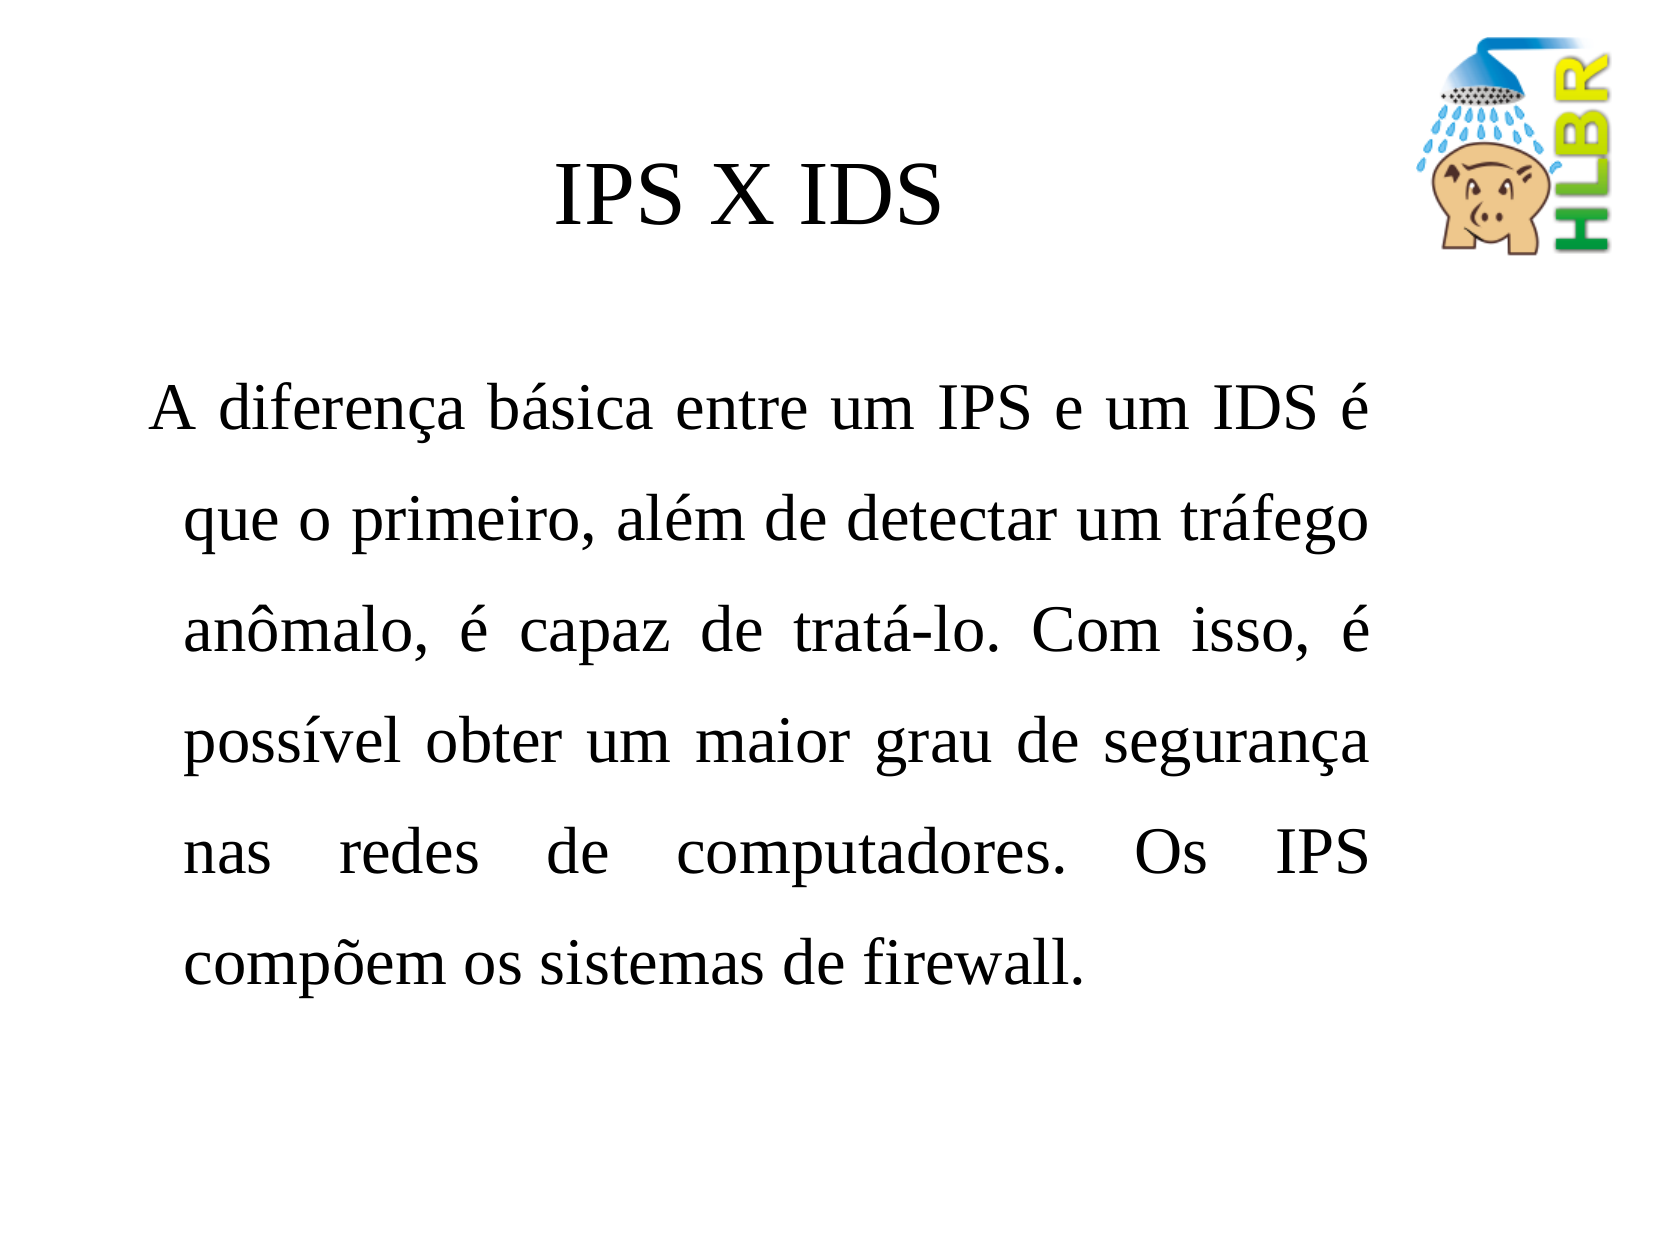

# IPS X IDS
 A diferença básica entre um IPS e um IDS é que o primeiro, além de detectar um tráfego anômalo, é capaz de tratá-lo. Com isso, é possível obter um maior grau de segurança nas redes de computadores. Os IPS compõem os sistemas de firewall.